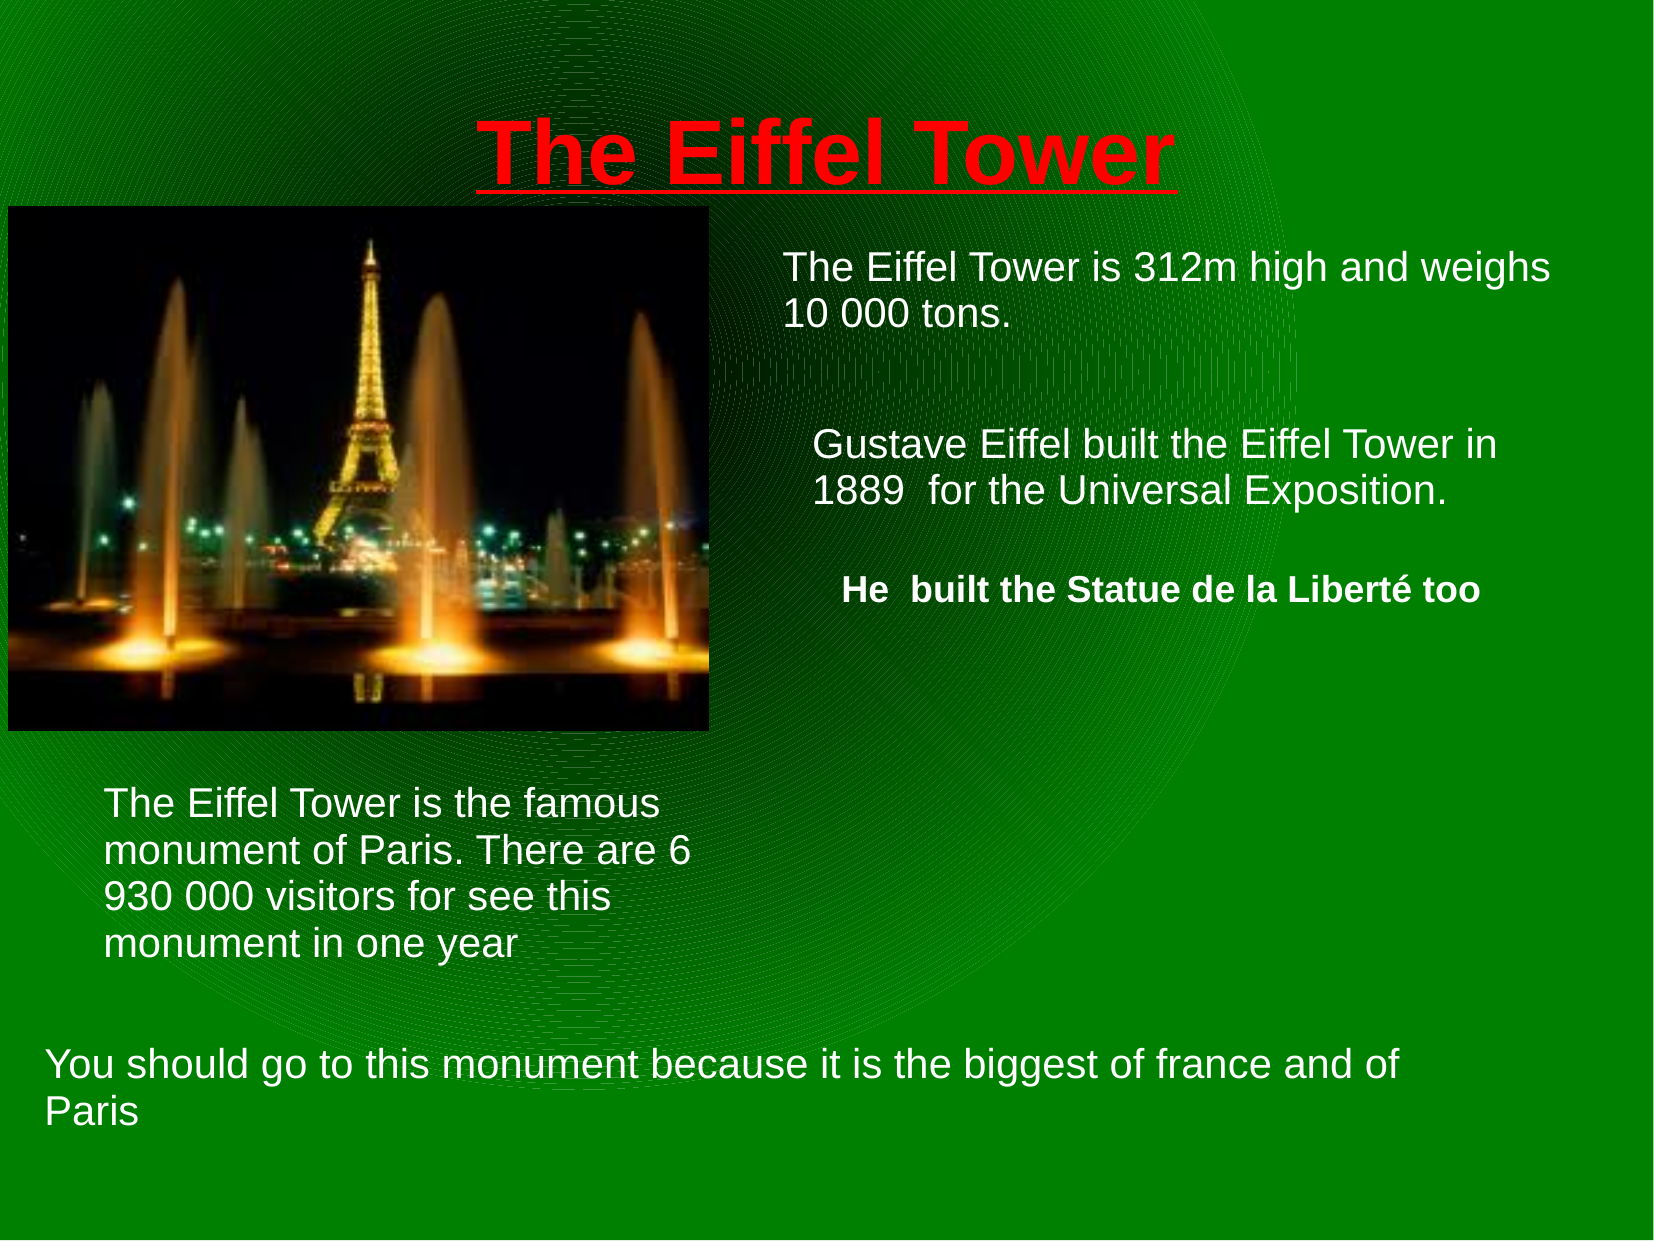

# The Eiffel Tower
The Eiffel Tower is 312m high and weighs 10 000 tons.
Gustave Eiffel built the Eiffel Tower in 1889 for the Universal Exposition.
He built the Statue de la Liberté too
The Eiffel Tower is the famous monument of Paris. There are 6 930 000 visitors for see this monument in one year
You should go to this monument because it is the biggest of france and of Paris